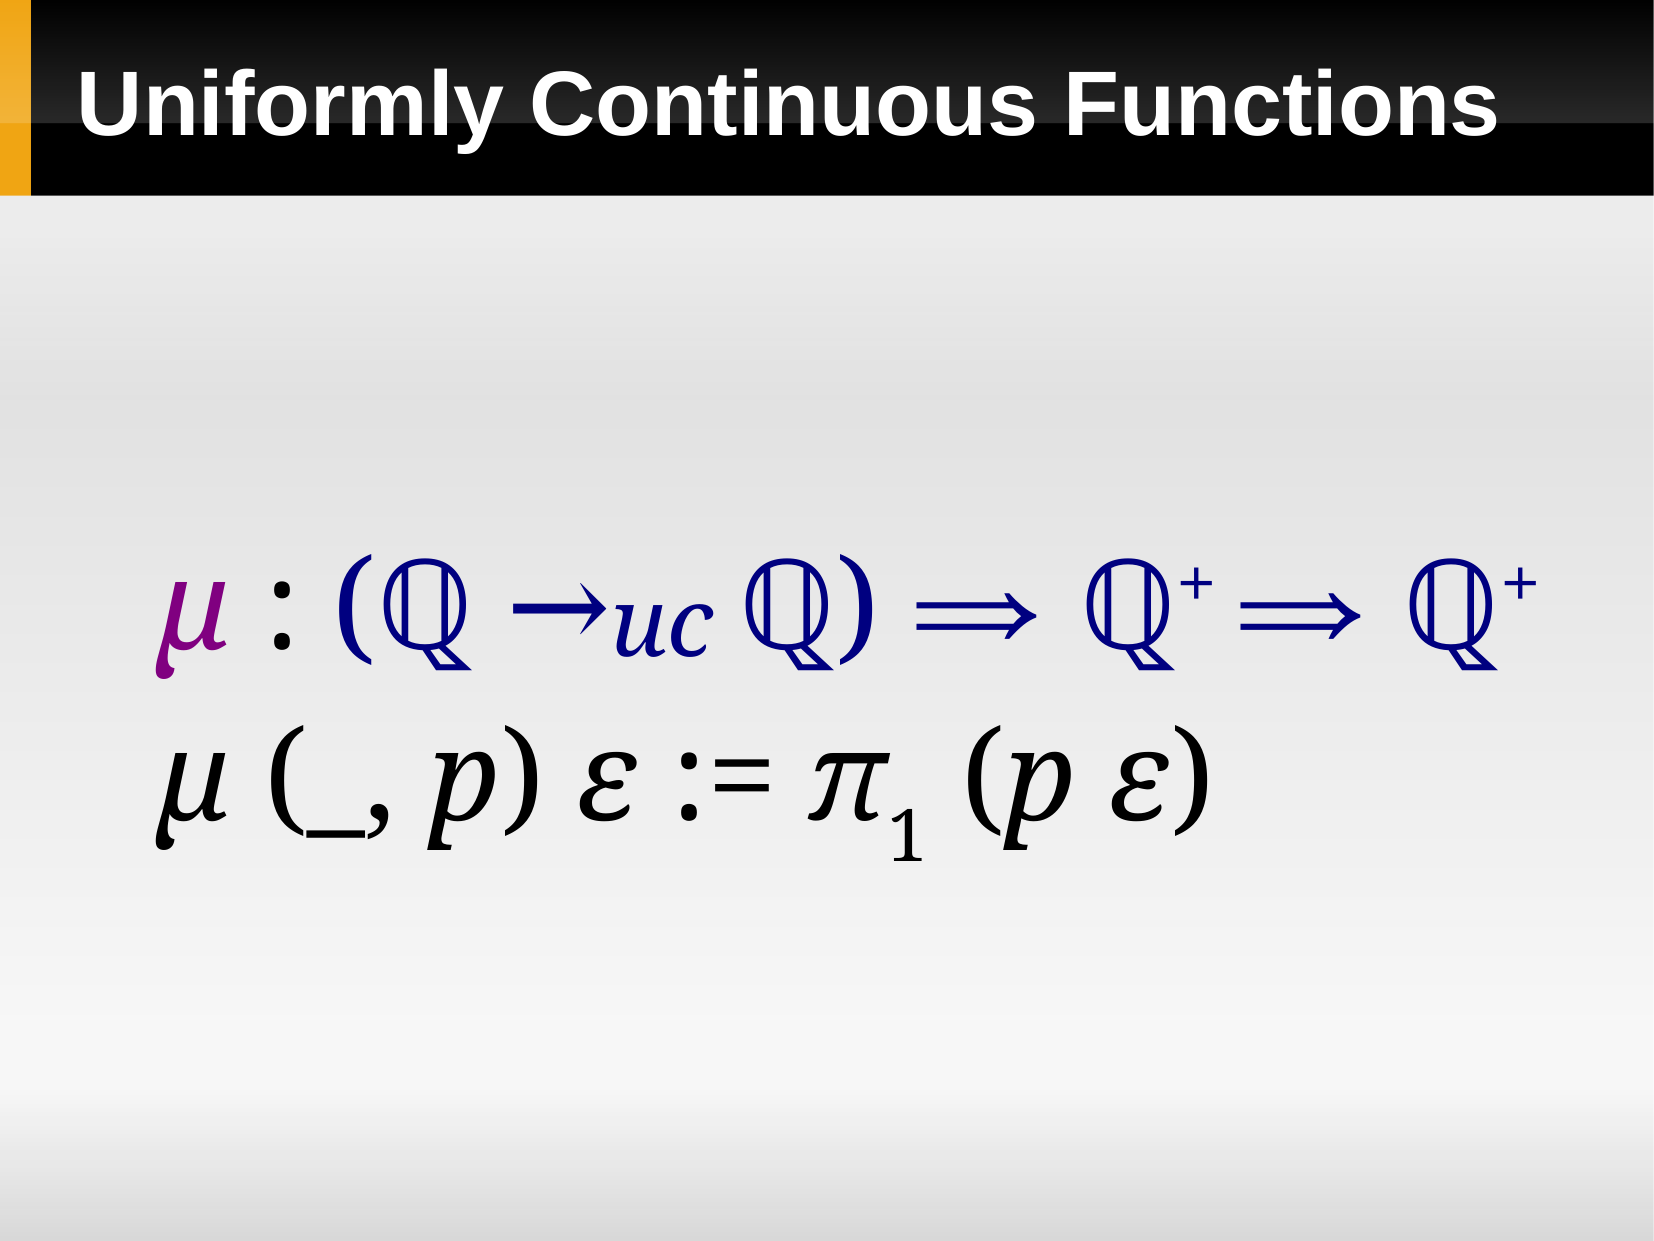

# Uniformly Continuous Functions
	μ : (ℚ →uc ℚ) ⇒ ℚ+ ⇒ ℚ+
	μ (_, p) ε := π1 (p ε)